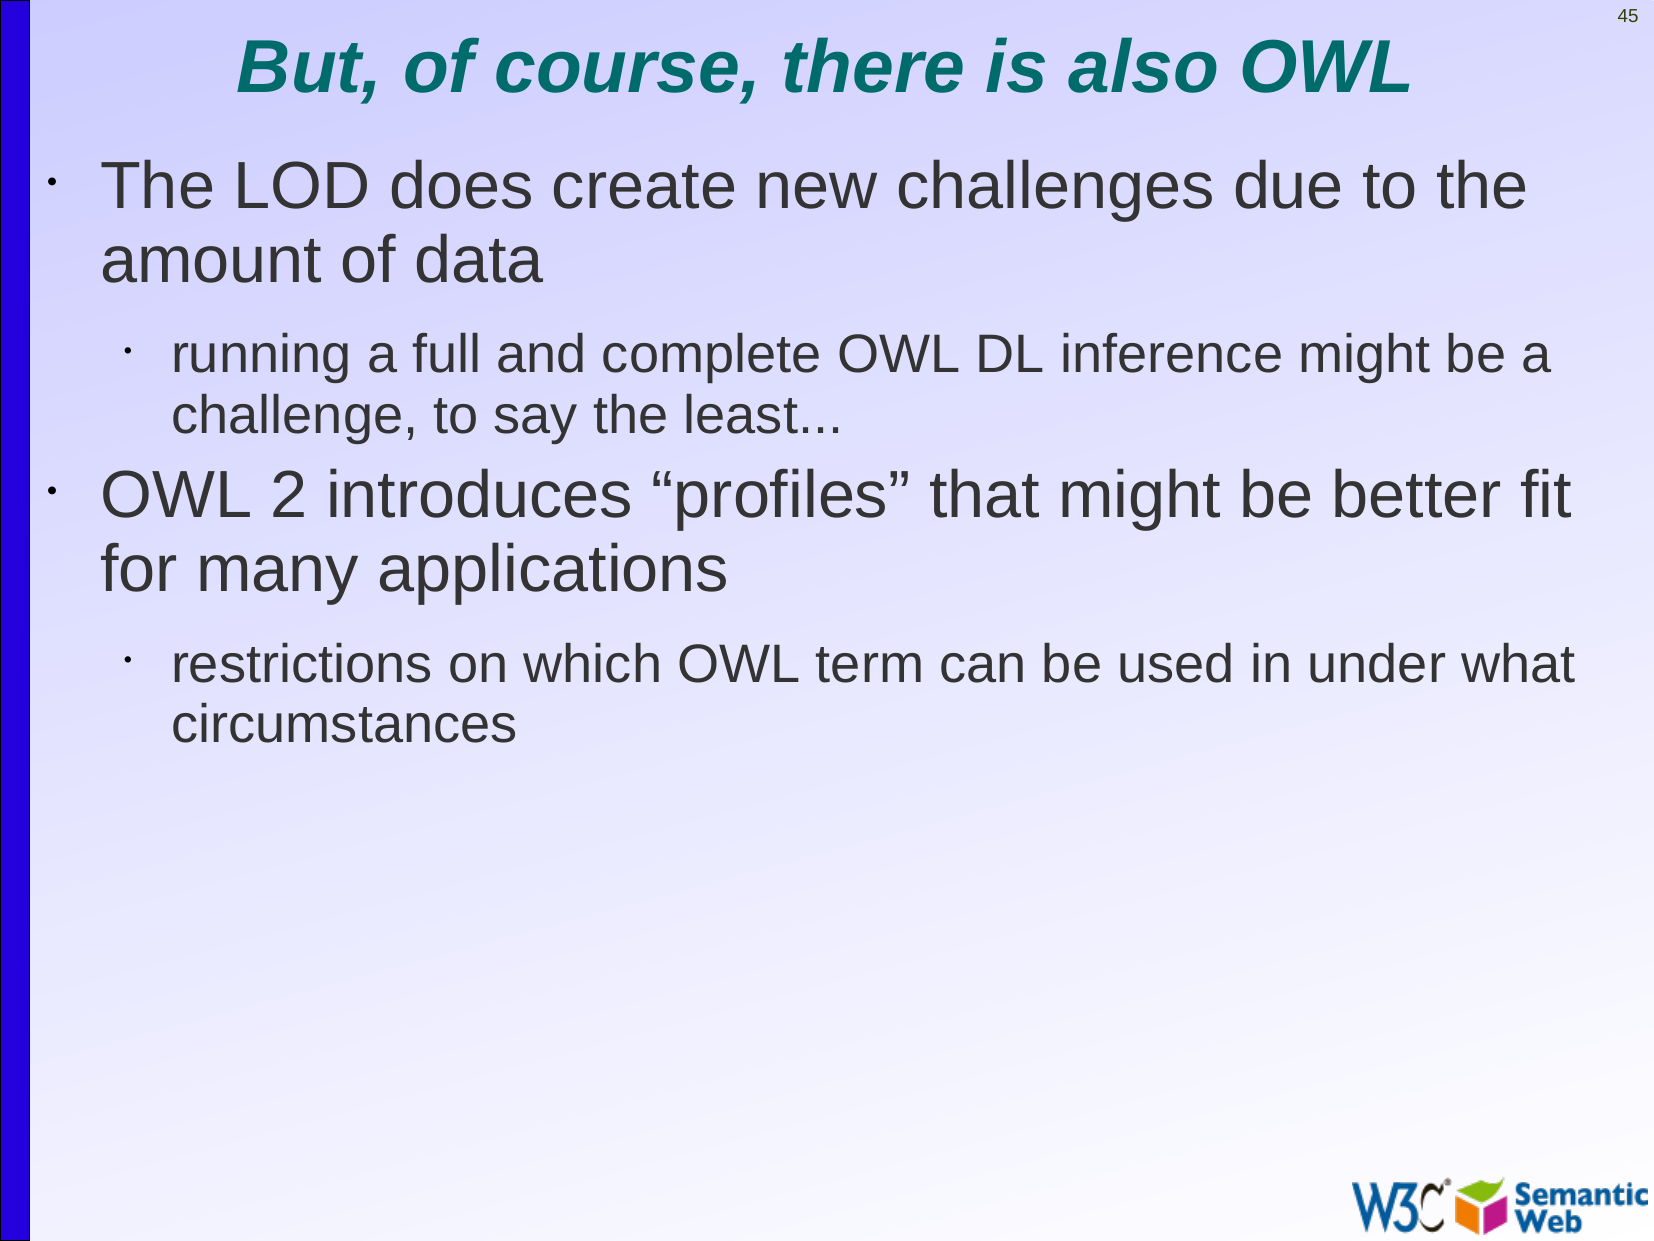

# But, of course, there is also OWL
The LOD does create new challenges due to the amount of data
running a full and complete OWL DL inference might be a challenge, to say the least...
OWL 2 introduces “profiles” that might be better fit for many applications
restrictions on which OWL term can be used in under what circumstances